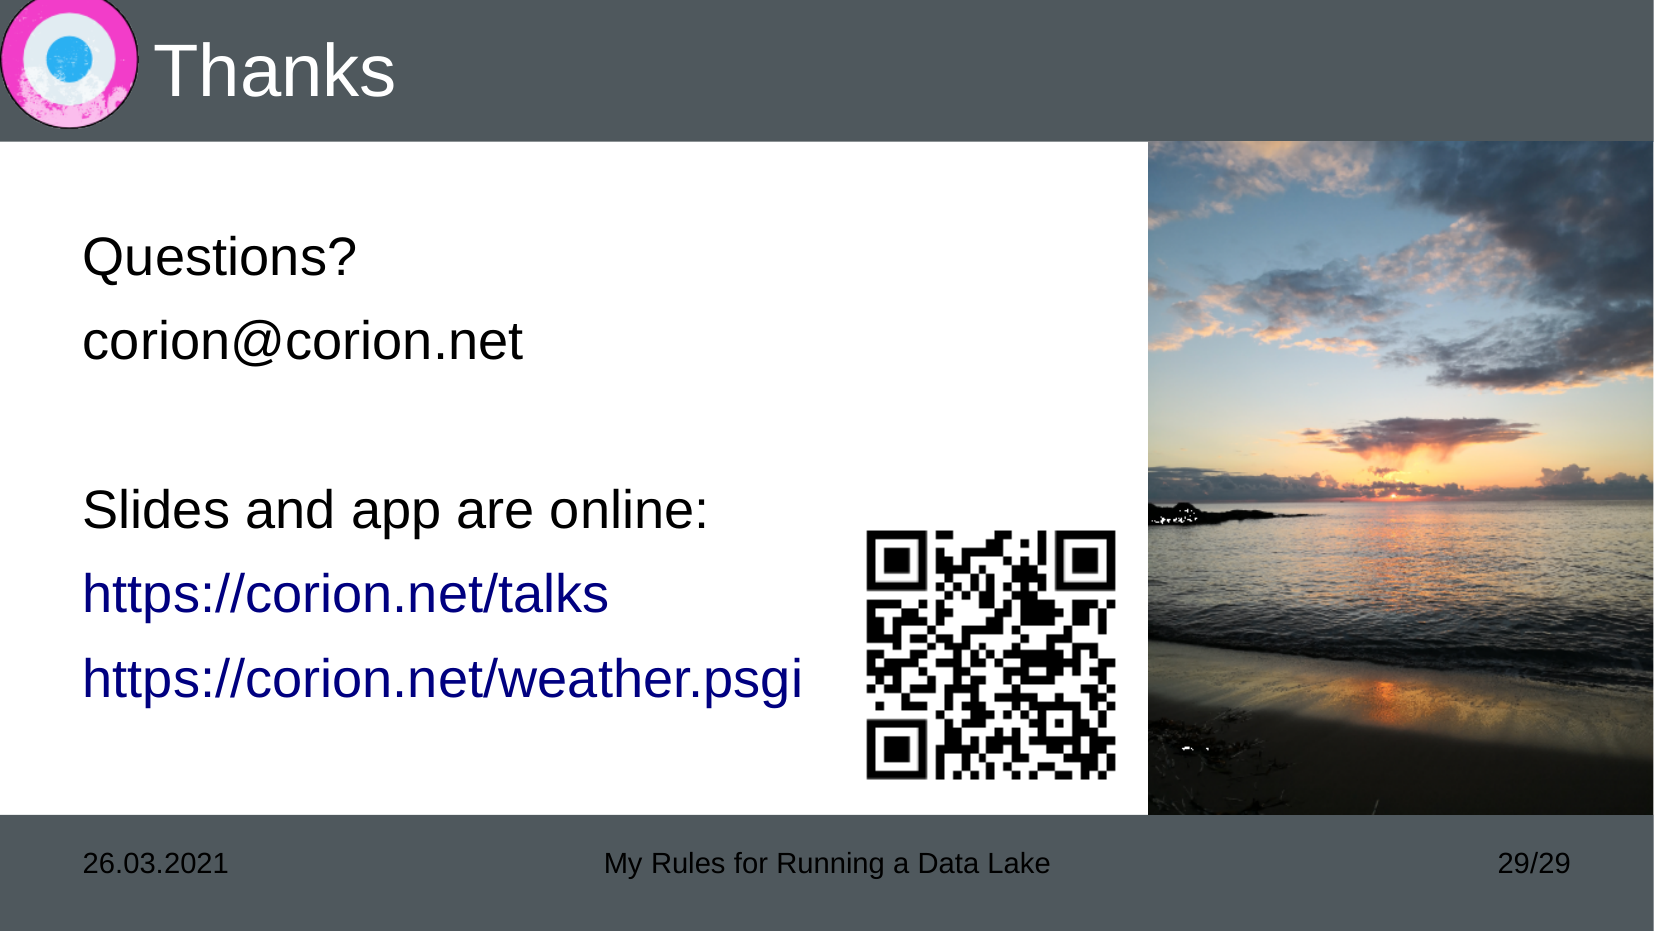

# Thanks
Questions?
corion@corion.net
Slides and app are online:
https://corion.net/talks
https://corion.net/weather.psgi
08. März 2019
29